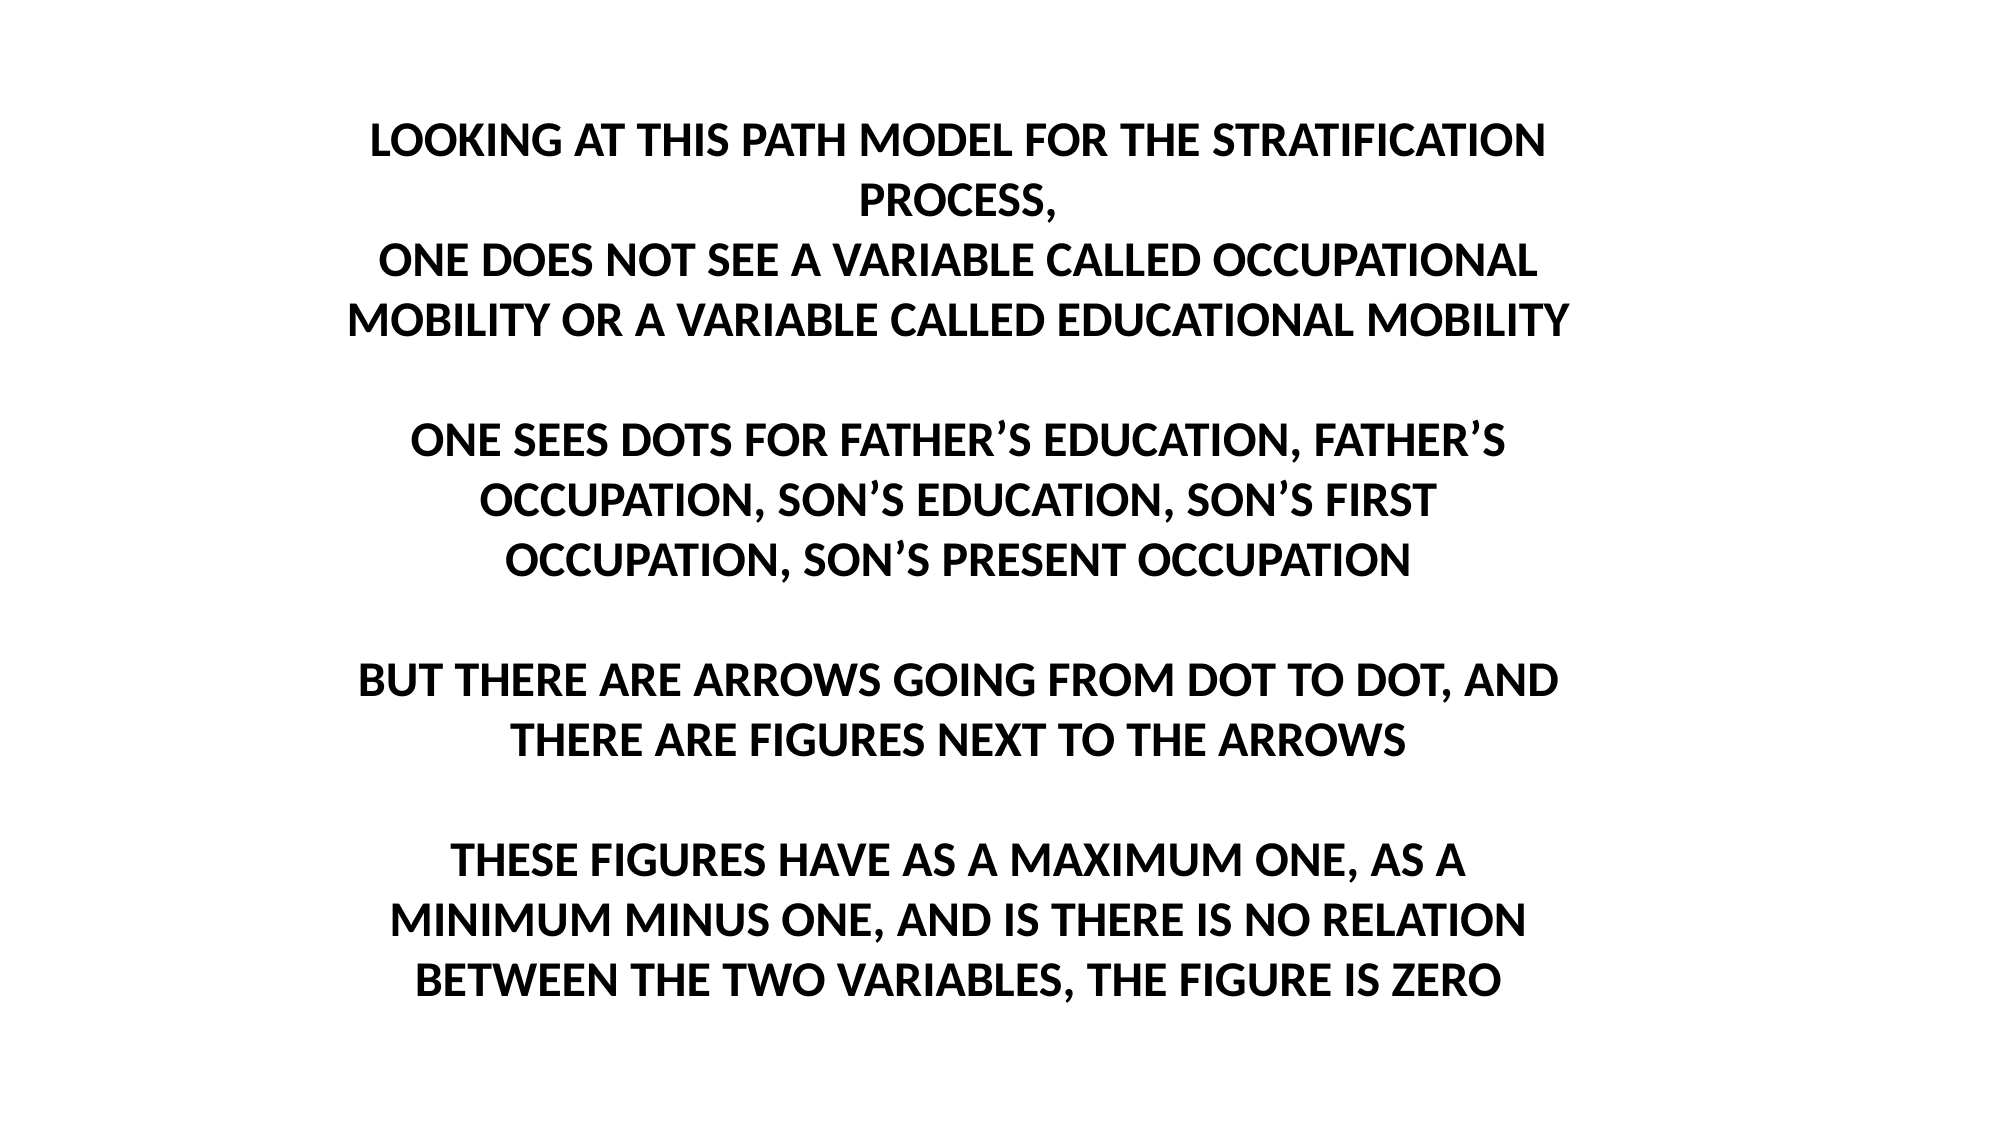

LOOKING AT THIS PATH MODEL FOR THE STRATIFICATION PROCESS,
ONE DOES NOT SEE A VARIABLE CALLED OCCUPATIONAL MOBILITY OR A VARIABLE CALLED EDUCATIONAL MOBILITY
ONE SEES DOTS FOR FATHER’S EDUCATION, FATHER’S OCCUPATION, SON’S EDUCATION, SON’S FIRST OCCUPATION, SON’S PRESENT OCCUPATION
BUT THERE ARE ARROWS GOING FROM DOT TO DOT, AND THERE ARE FIGURES NEXT TO THE ARROWS
THESE FIGURES HAVE AS A MAXIMUM ONE, AS A MINIMUM MINUS ONE, AND IS THERE IS NO RELATION BETWEEN THE TWO VARIABLES, THE FIGURE IS ZERO